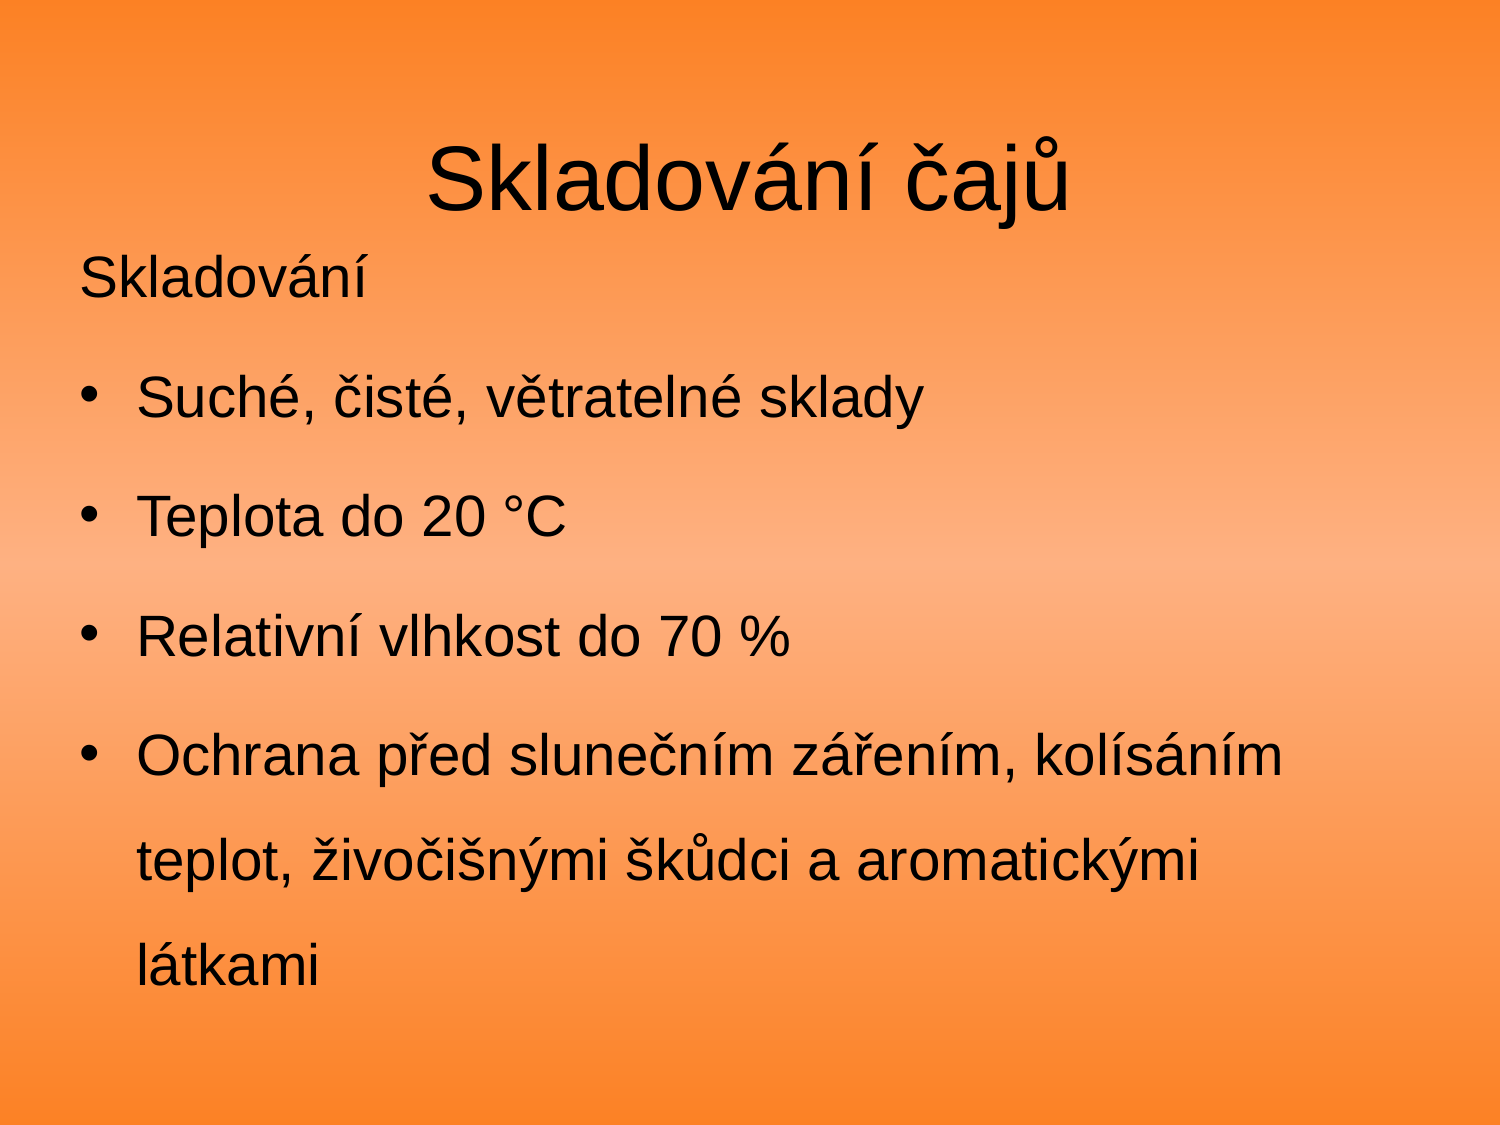

# Skladování čajů
Skladování
Suché, čisté, větratelné sklady
Teplota do 20 °C
Relativní vlhkost do 70 %
Ochrana před slunečním zářením, kolísáním teplot, živočišnými škůdci a aromatickými látkami